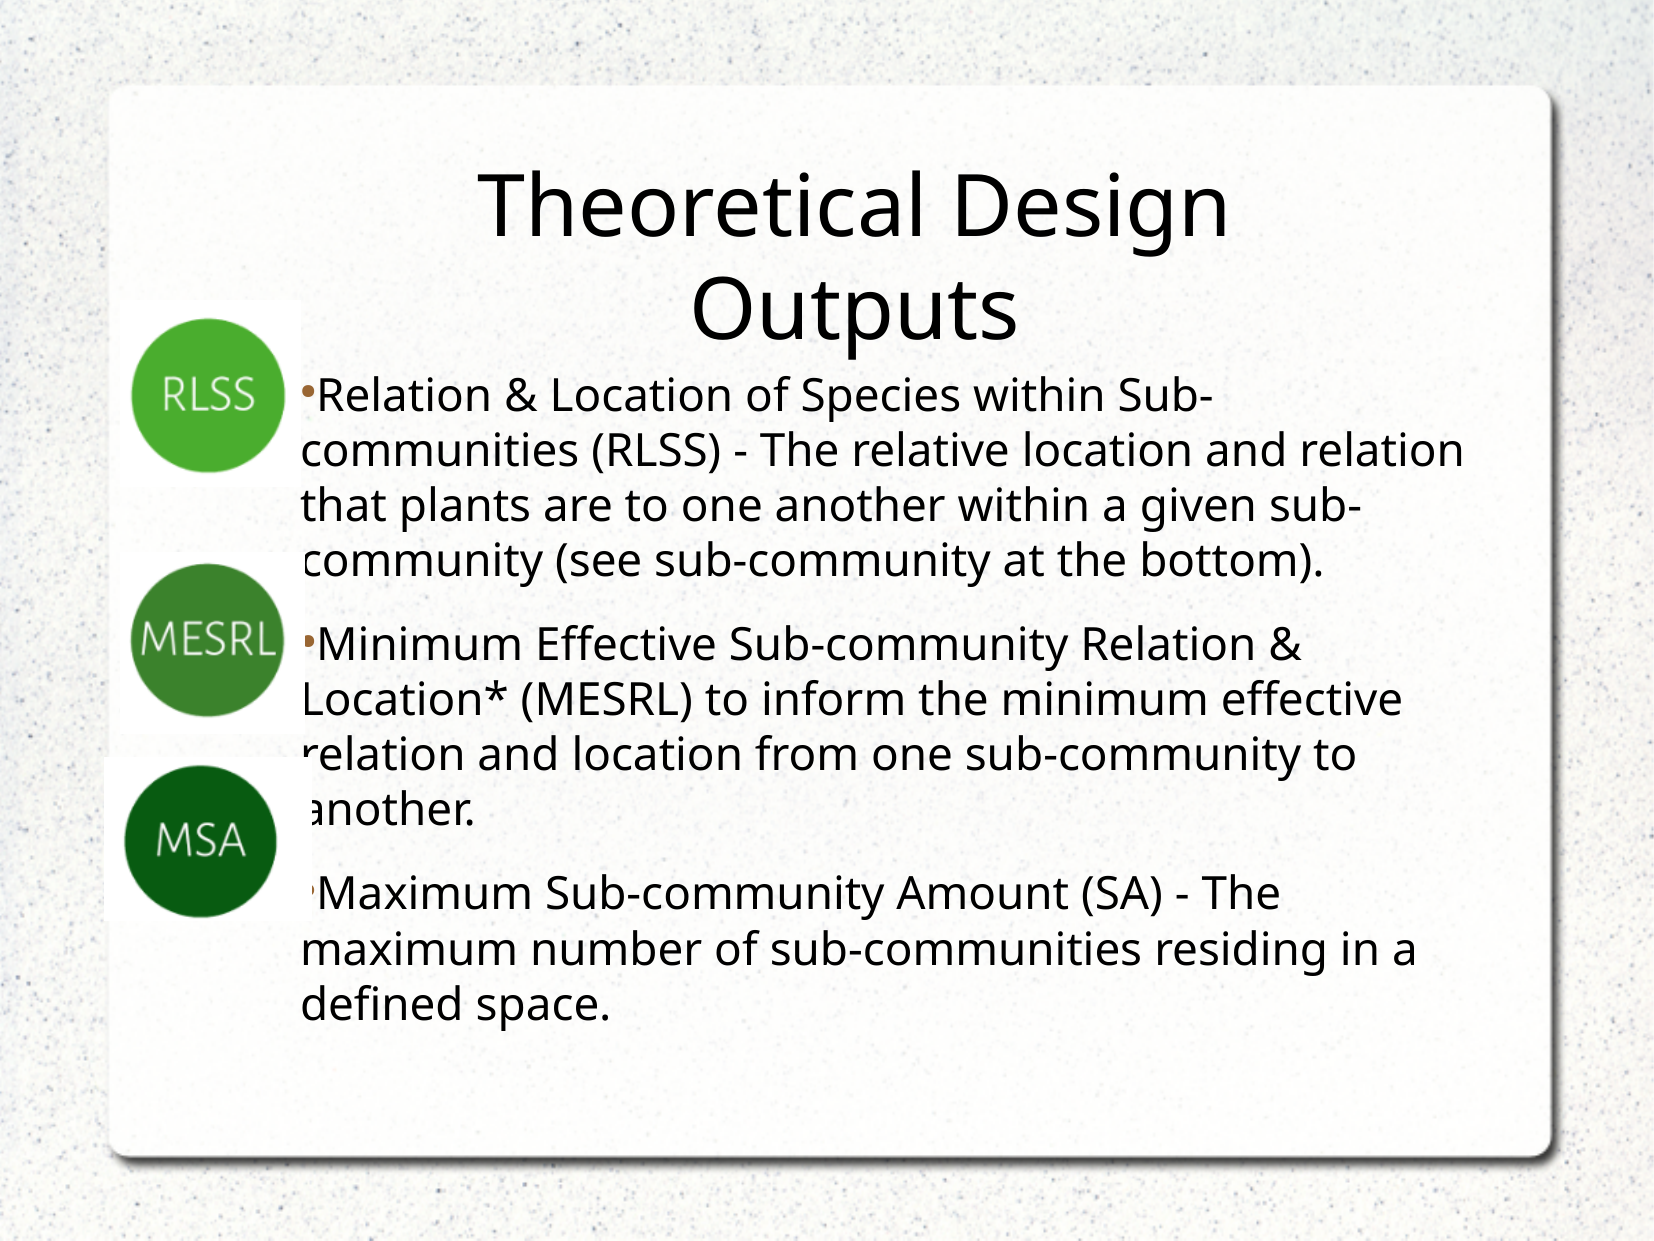

Theoretical Design Outputs
Relation & Location of Species within Sub-communities (RLSS) - The relative location and relation that plants are to one another within a given sub-community (see sub-community at the bottom).
Minimum Effective Sub-community Relation & Location* (MESRL) to inform the minimum effective relation and location from one sub-community to another.
Maximum Sub-community Amount (SA) - The maximum number of sub-communities residing in a defined space.